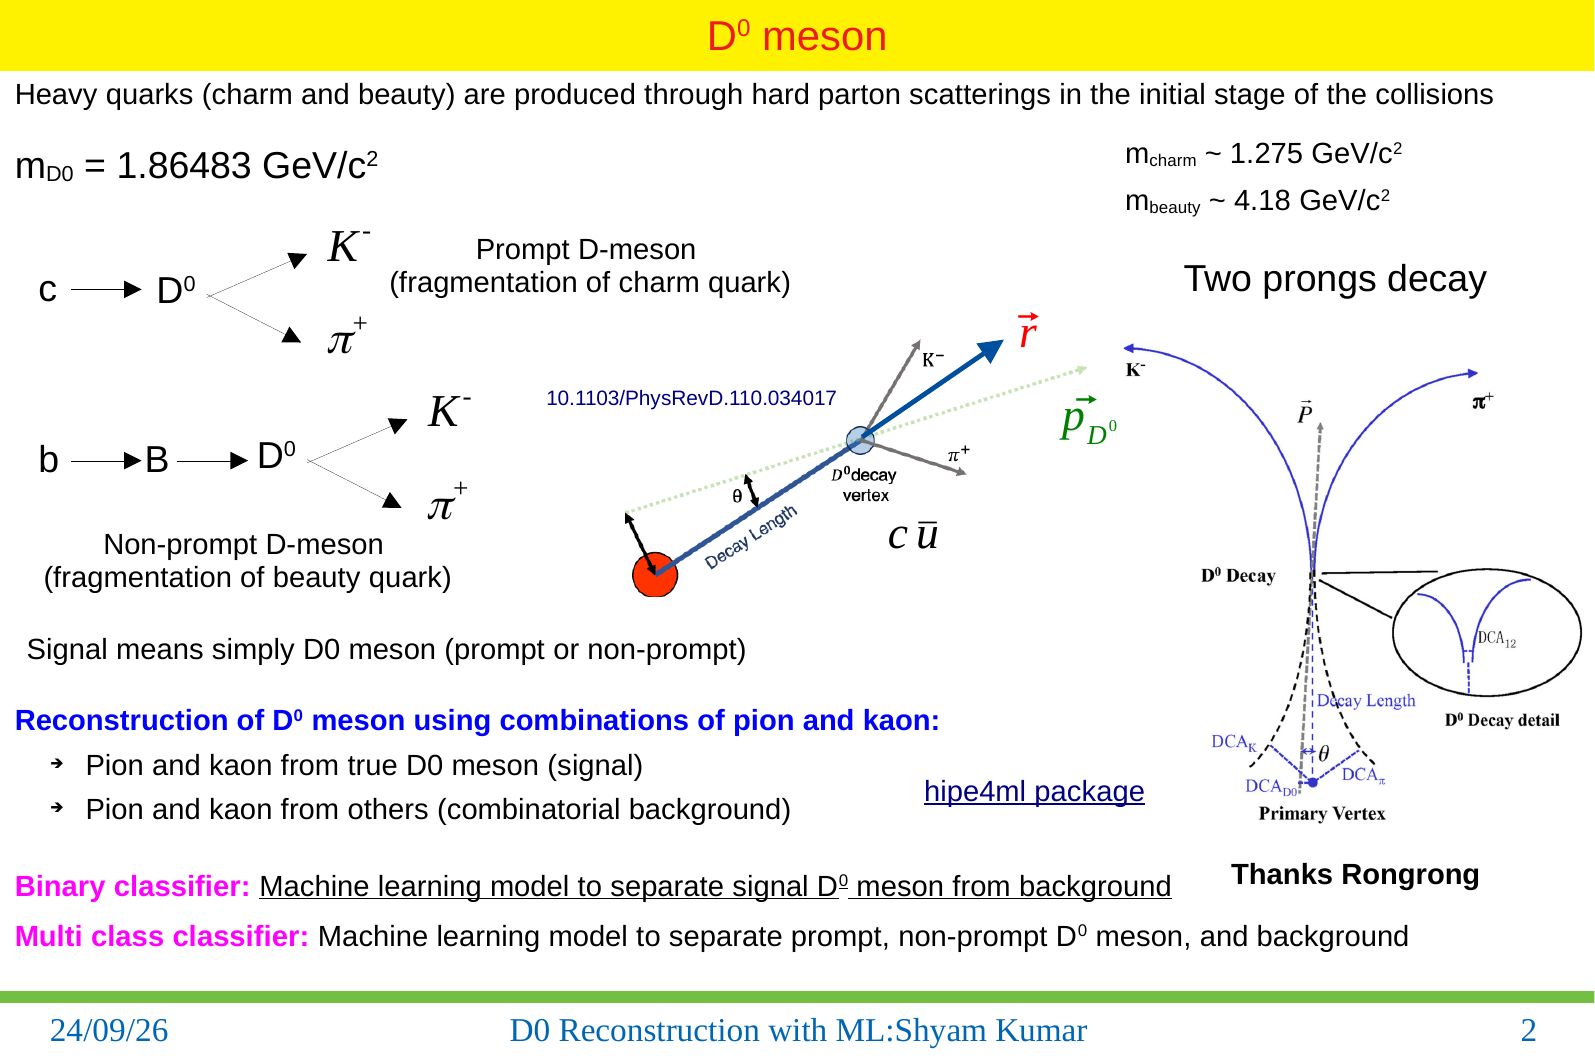

# D0 meson
Heavy quarks (charm and beauty) are produced through hard parton scatterings in the initial stage of the collisions
mcharm ~ 1.275 GeV/c2
mD0 = 1.86483 GeV/c2
mbeauty ~ 4.18 GeV/c2
Prompt D-meson
(fragmentation of charm quark)
Two prongs decay
c
D0
10.1103/PhysRevD.110.034017
D0
b
B
Non-prompt D-meson
(fragmentation of beauty quark)
Signal means simply D0 meson (prompt or non-prompt)
Reconstruction of D0 meson using combinations of pion and kaon:
Pion and kaon from true D0 meson (signal)
Pion and kaon from others (combinatorial background)
hipe4ml package
Thanks Rongrong
Binary classifier: Machine learning model to separate signal D0 meson from background
Multi class classifier: Machine learning model to separate prompt, non-prompt D0 meson, and background
D0 Reconstruction with ML:Shyam Kumar
2